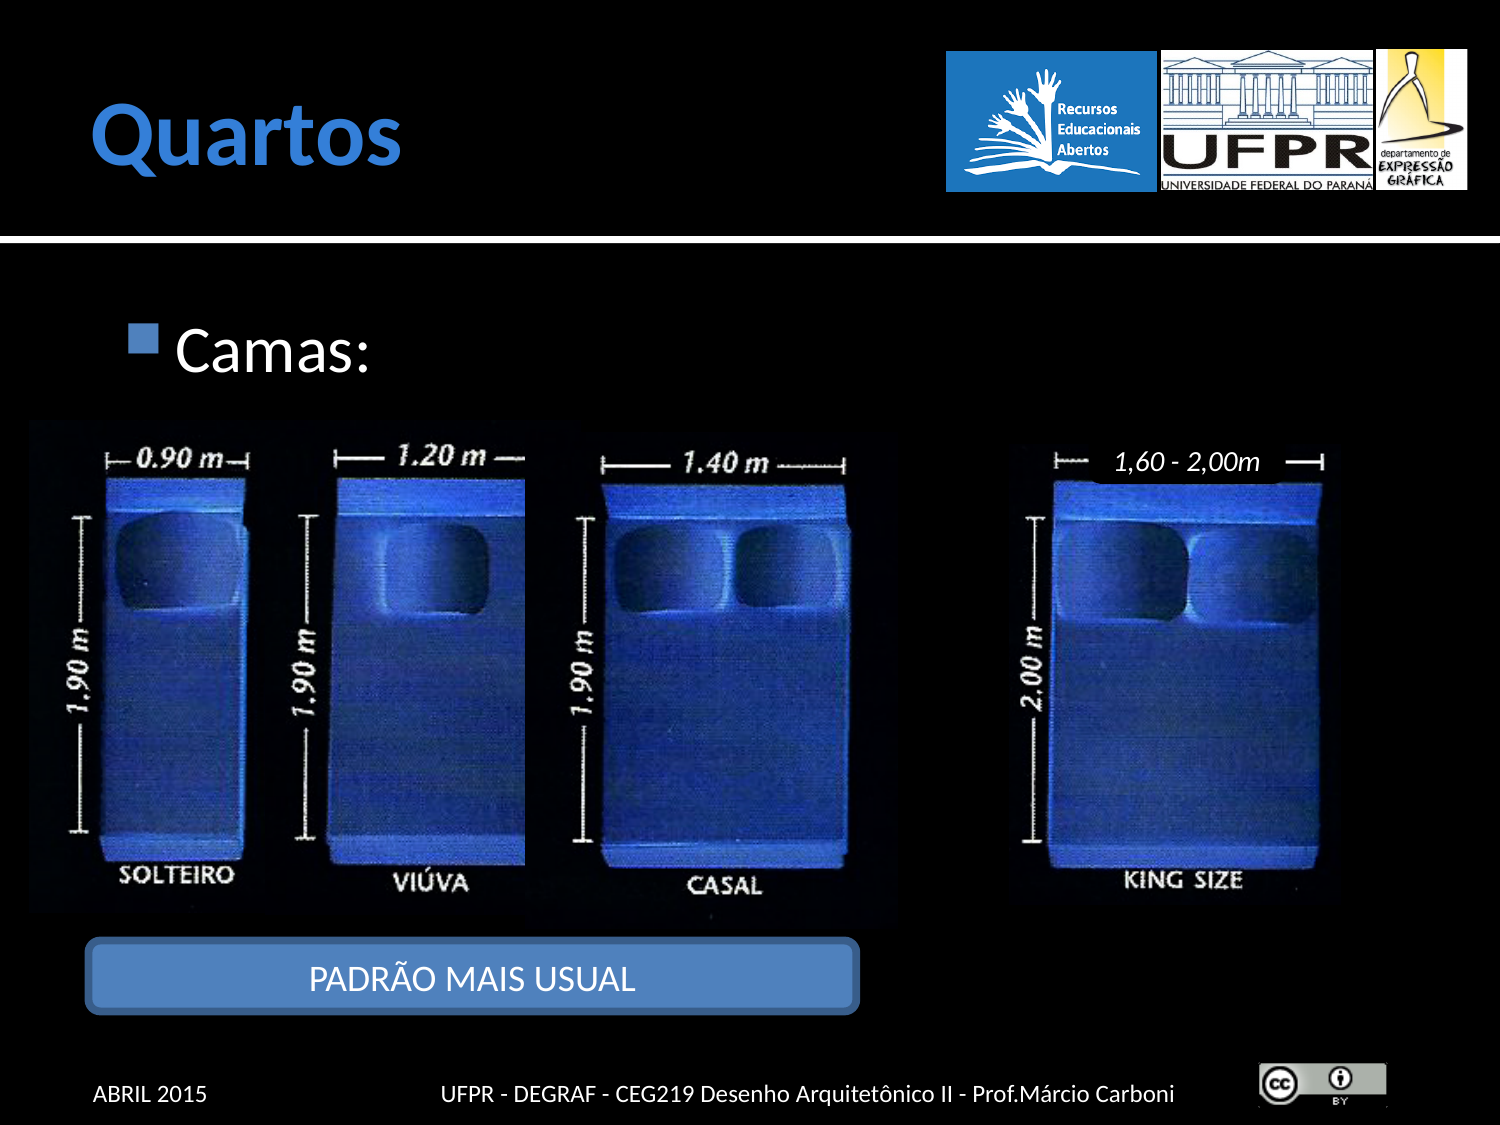

# Quartos
Camas:
1,60 - 2,00m
PADRÃO MAIS USUAL
ABRIL 2015
UFPR - DEGRAF - CEG219 Desenho Arquitetônico II - Prof.Márcio Carboni